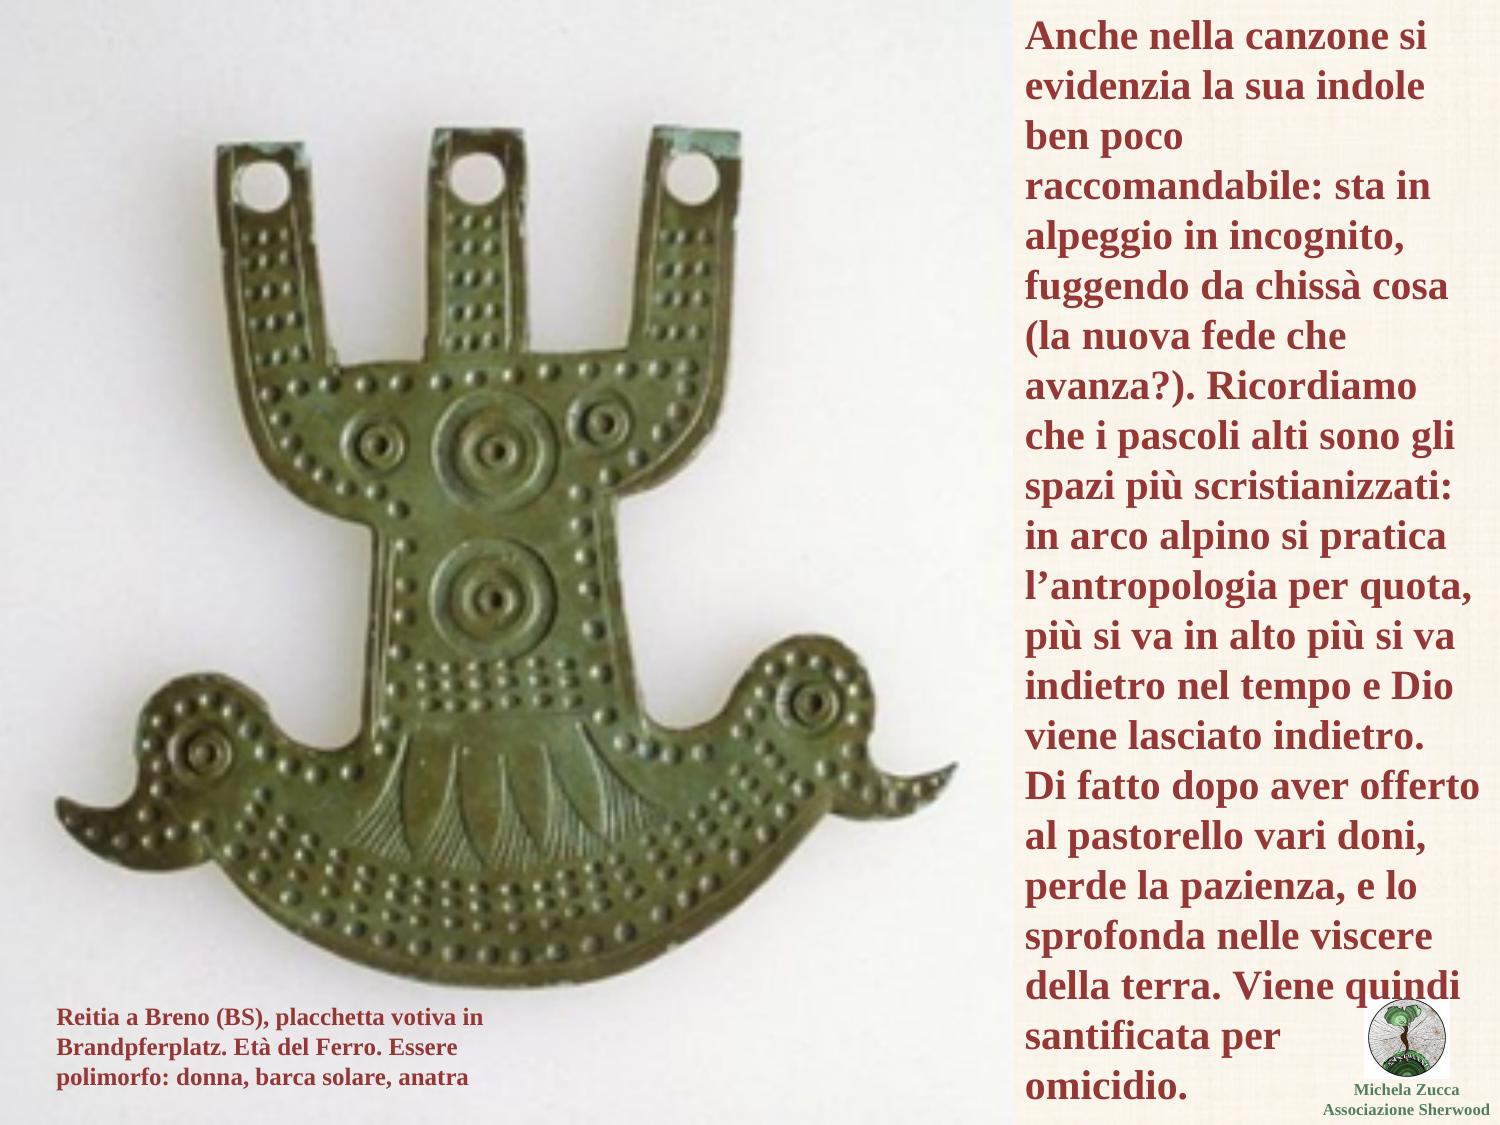

Anche nella canzone si evidenzia la sua indole ben poco raccomandabile: sta in alpeggio in incognito, fuggendo da chissà cosa (la nuova fede che avanza?). Ricordiamo che i pascoli alti sono gli spazi più scristianizzati: in arco alpino si pratica l’antropologia per quota, più si va in alto più si va indietro nel tempo e Dio viene lasciato indietro. Di fatto dopo aver offerto al pastorello vari doni, perde la pazienza, e lo sprofonda nelle viscere della terra. Viene quindi santificata per
omicidio.
Reitia a Breno (BS), placchetta votiva in Brandpferplatz. Età del Ferro. Essere polimorfo: donna, barca solare, anatra
Michela Zucca
Associazione Sherwood